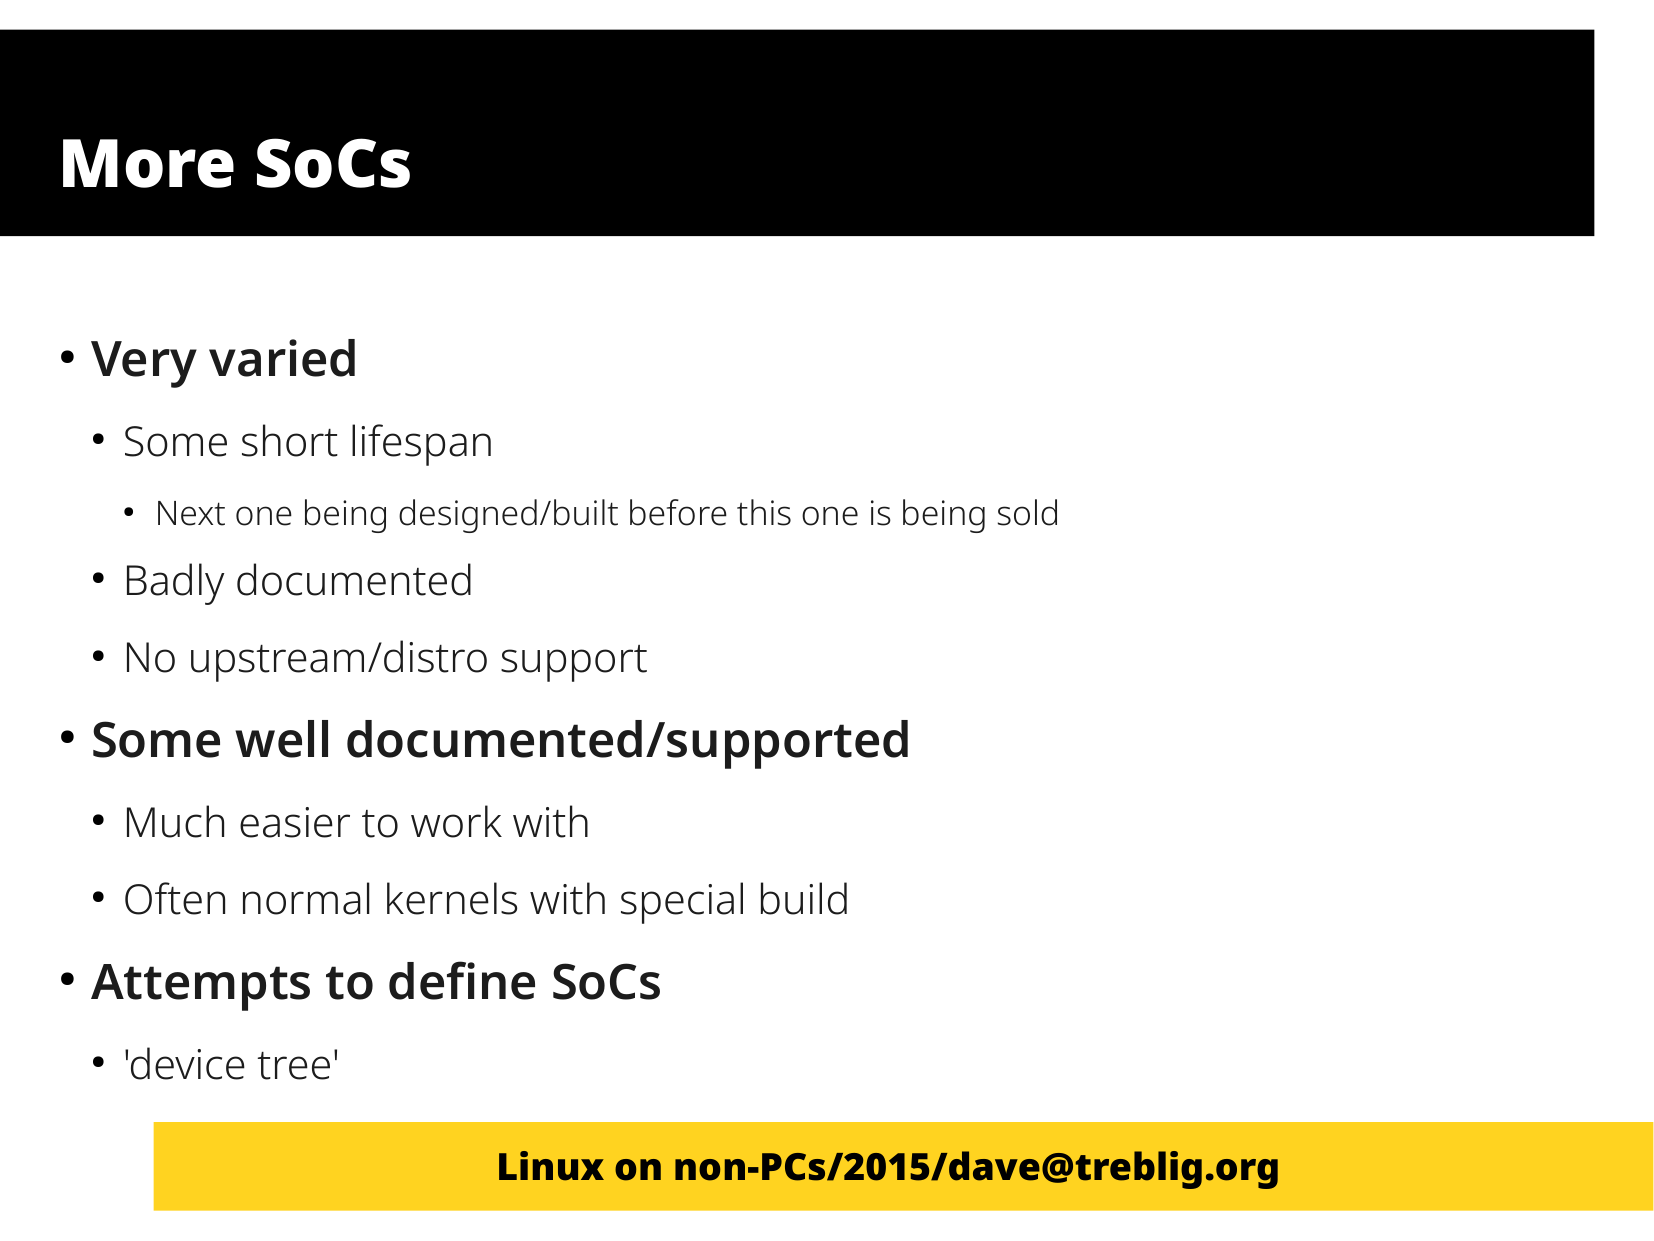

# More SoCs
Very varied
Some short lifespan
Next one being designed/built before this one is being sold
Badly documented
No upstream/distro support
Some well documented/supported
Much easier to work with
Often normal kernels with special build
Attempts to define SoCs
'device tree'